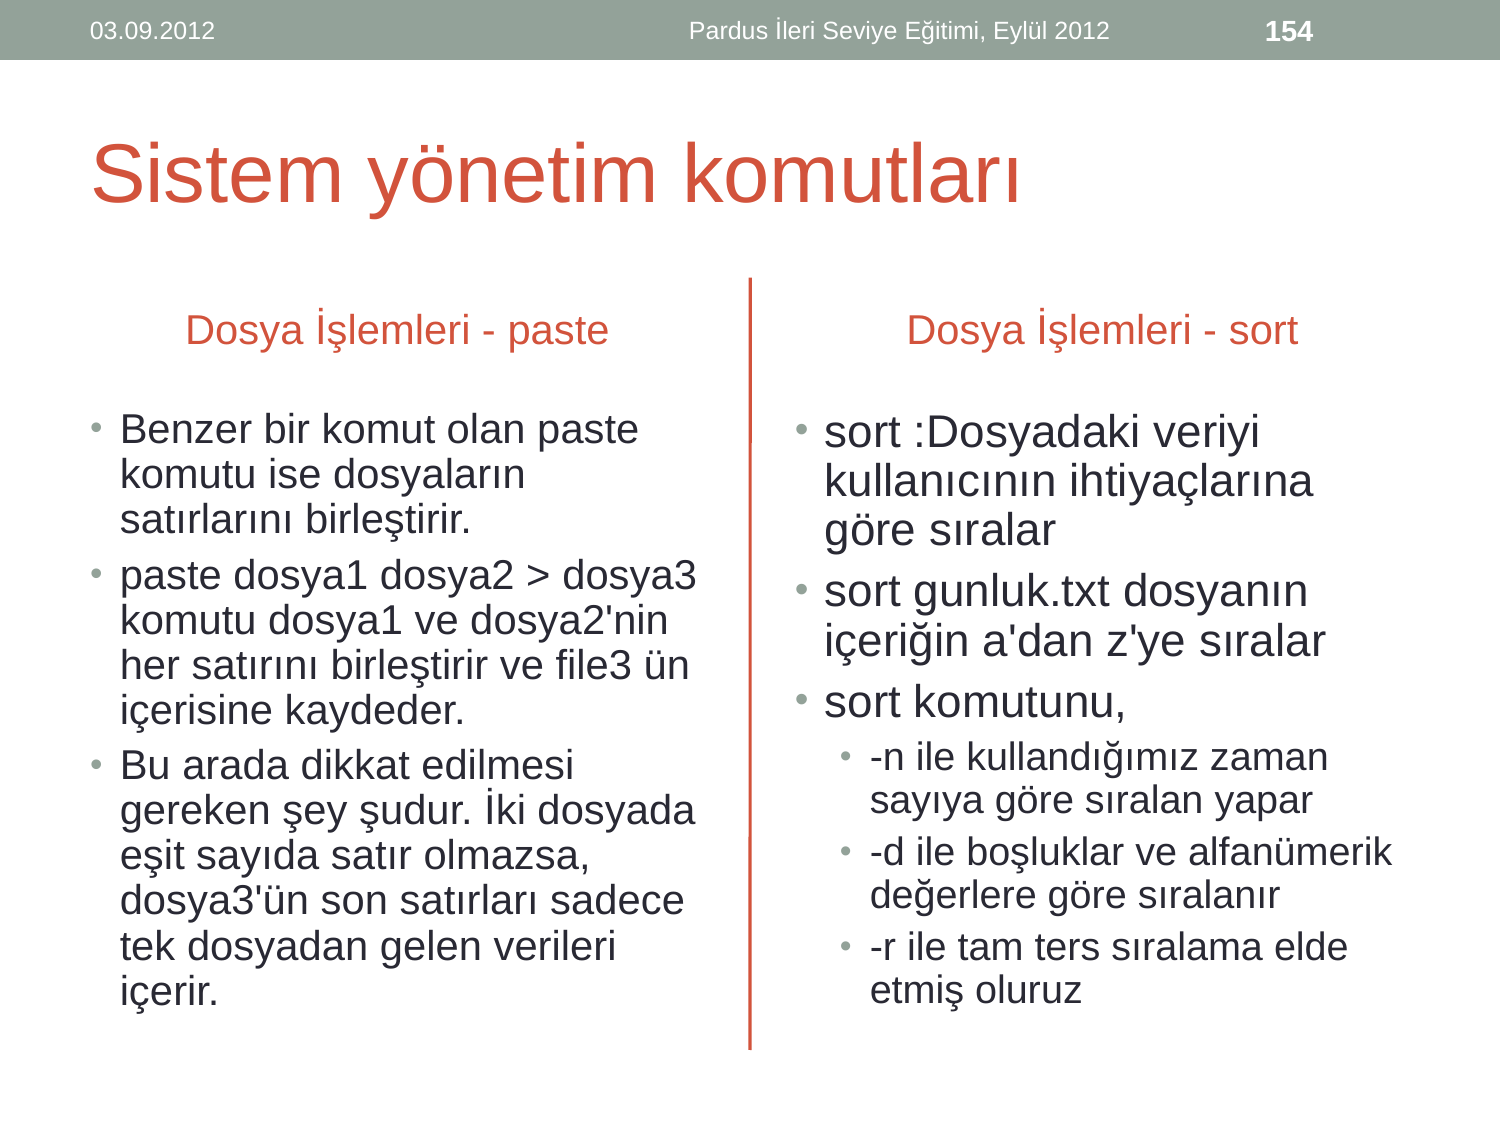

03.09.2012
Pardus İleri Seviye Eğitimi, Eylül 2012
# Sistem yönetim komutları
Dosya İşlemleri - paste
Dosya İşlemleri - sort
Benzer bir komut olan paste komutu ise dosyaların satırlarını birleştirir.
paste dosya1 dosya2 > dosya3 komutu dosya1 ve dosya2'nin her satırını birleştirir ve file3 ün içerisine kaydeder.
Bu arada dikkat edilmesi gereken şey şudur. İki dosyada eşit sayıda satır olmazsa, dosya3'ün son satırları sadece tek dosyadan gelen verileri içerir.
sort :Dosyadaki veriyi kullanıcının ihtiyaçlarına göre sıralar
sort gunluk.txt dosyanın içeriğin a'dan z'ye sıralar
sort komutunu,
-n ile kullandığımız zaman sayıya göre sıralan yapar
-d ile boşluklar ve alfanümerik değerlere göre sıralanır
-r ile tam ters sıralama elde etmiş oluruz